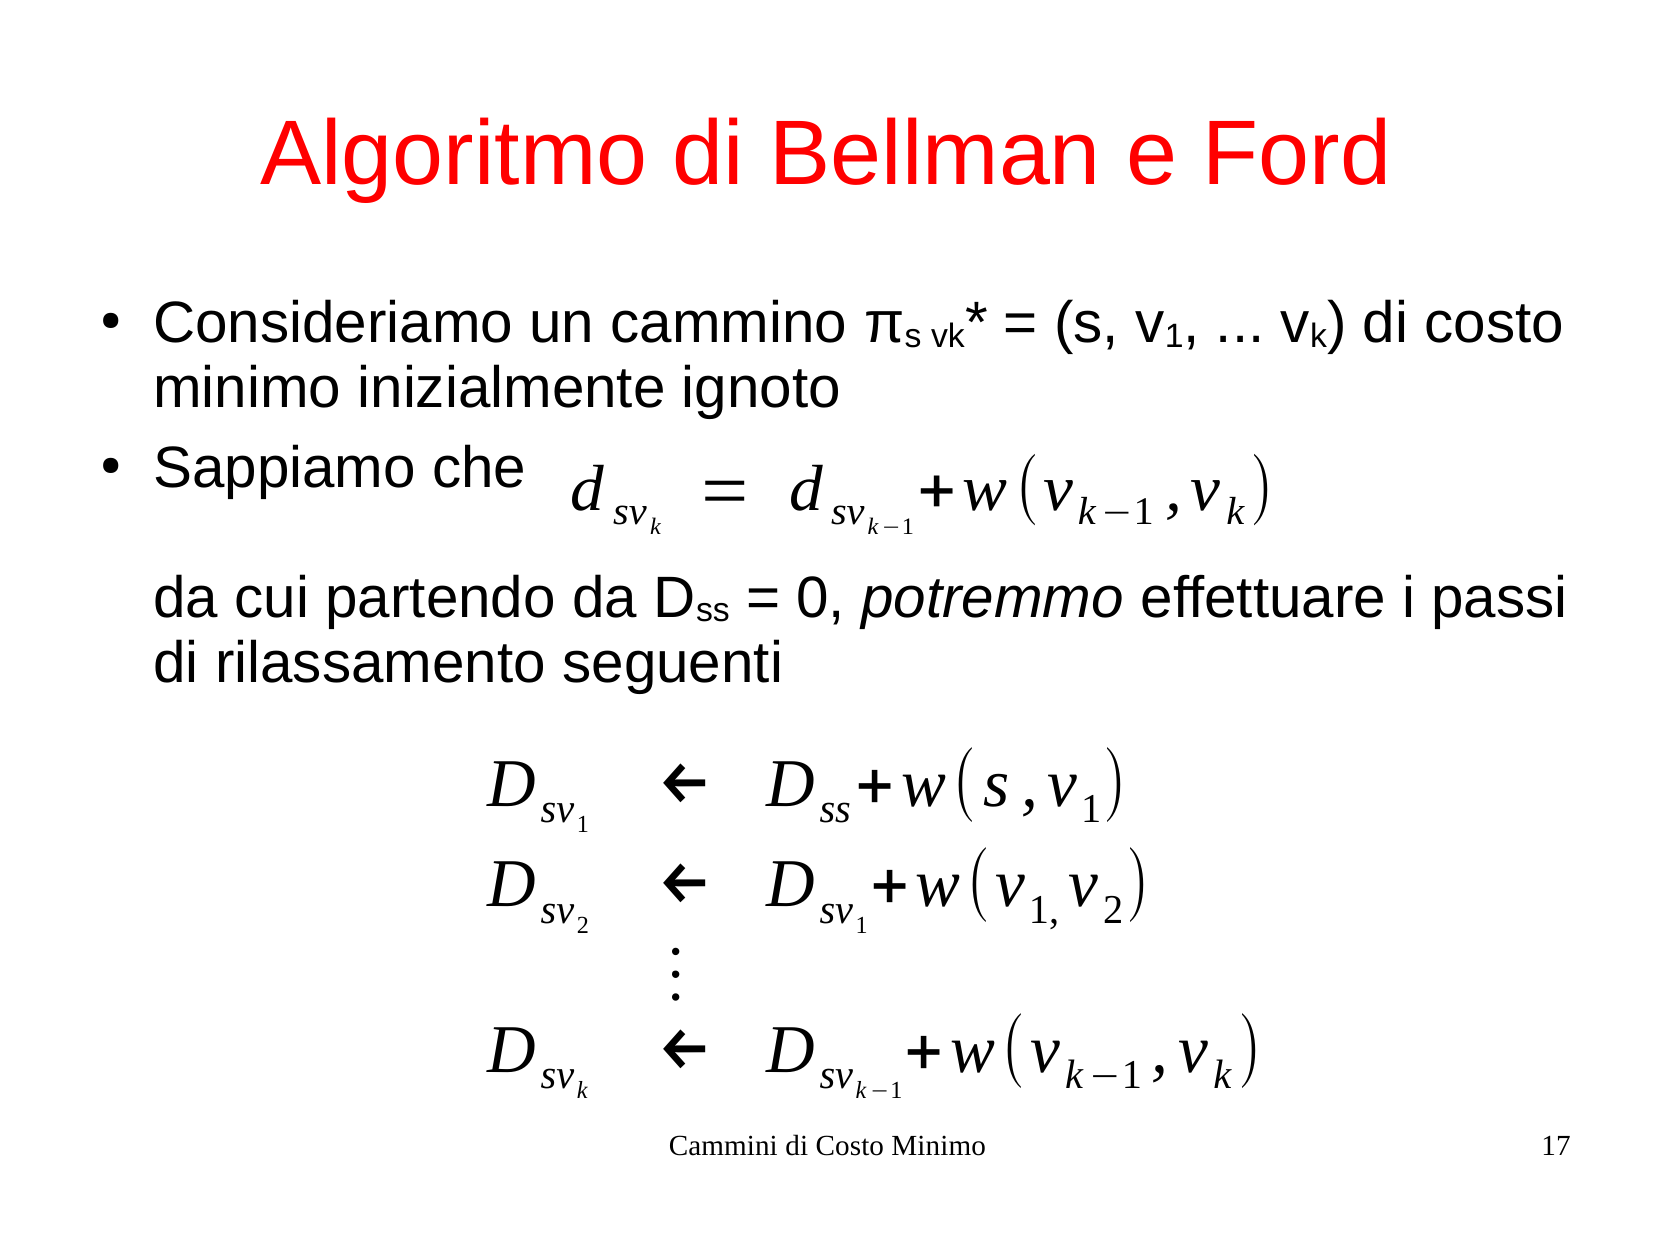

# Algoritmo di Bellman e Ford
Consideriamo un cammino πs vk* = (s, v1, ... vk) di costo minimo inizialmente ignoto
Sappiamo che
da cui partendo da Dss = 0, potremmo effettuare i passi di rilassamento seguenti
Cammini di Costo Minimo
17